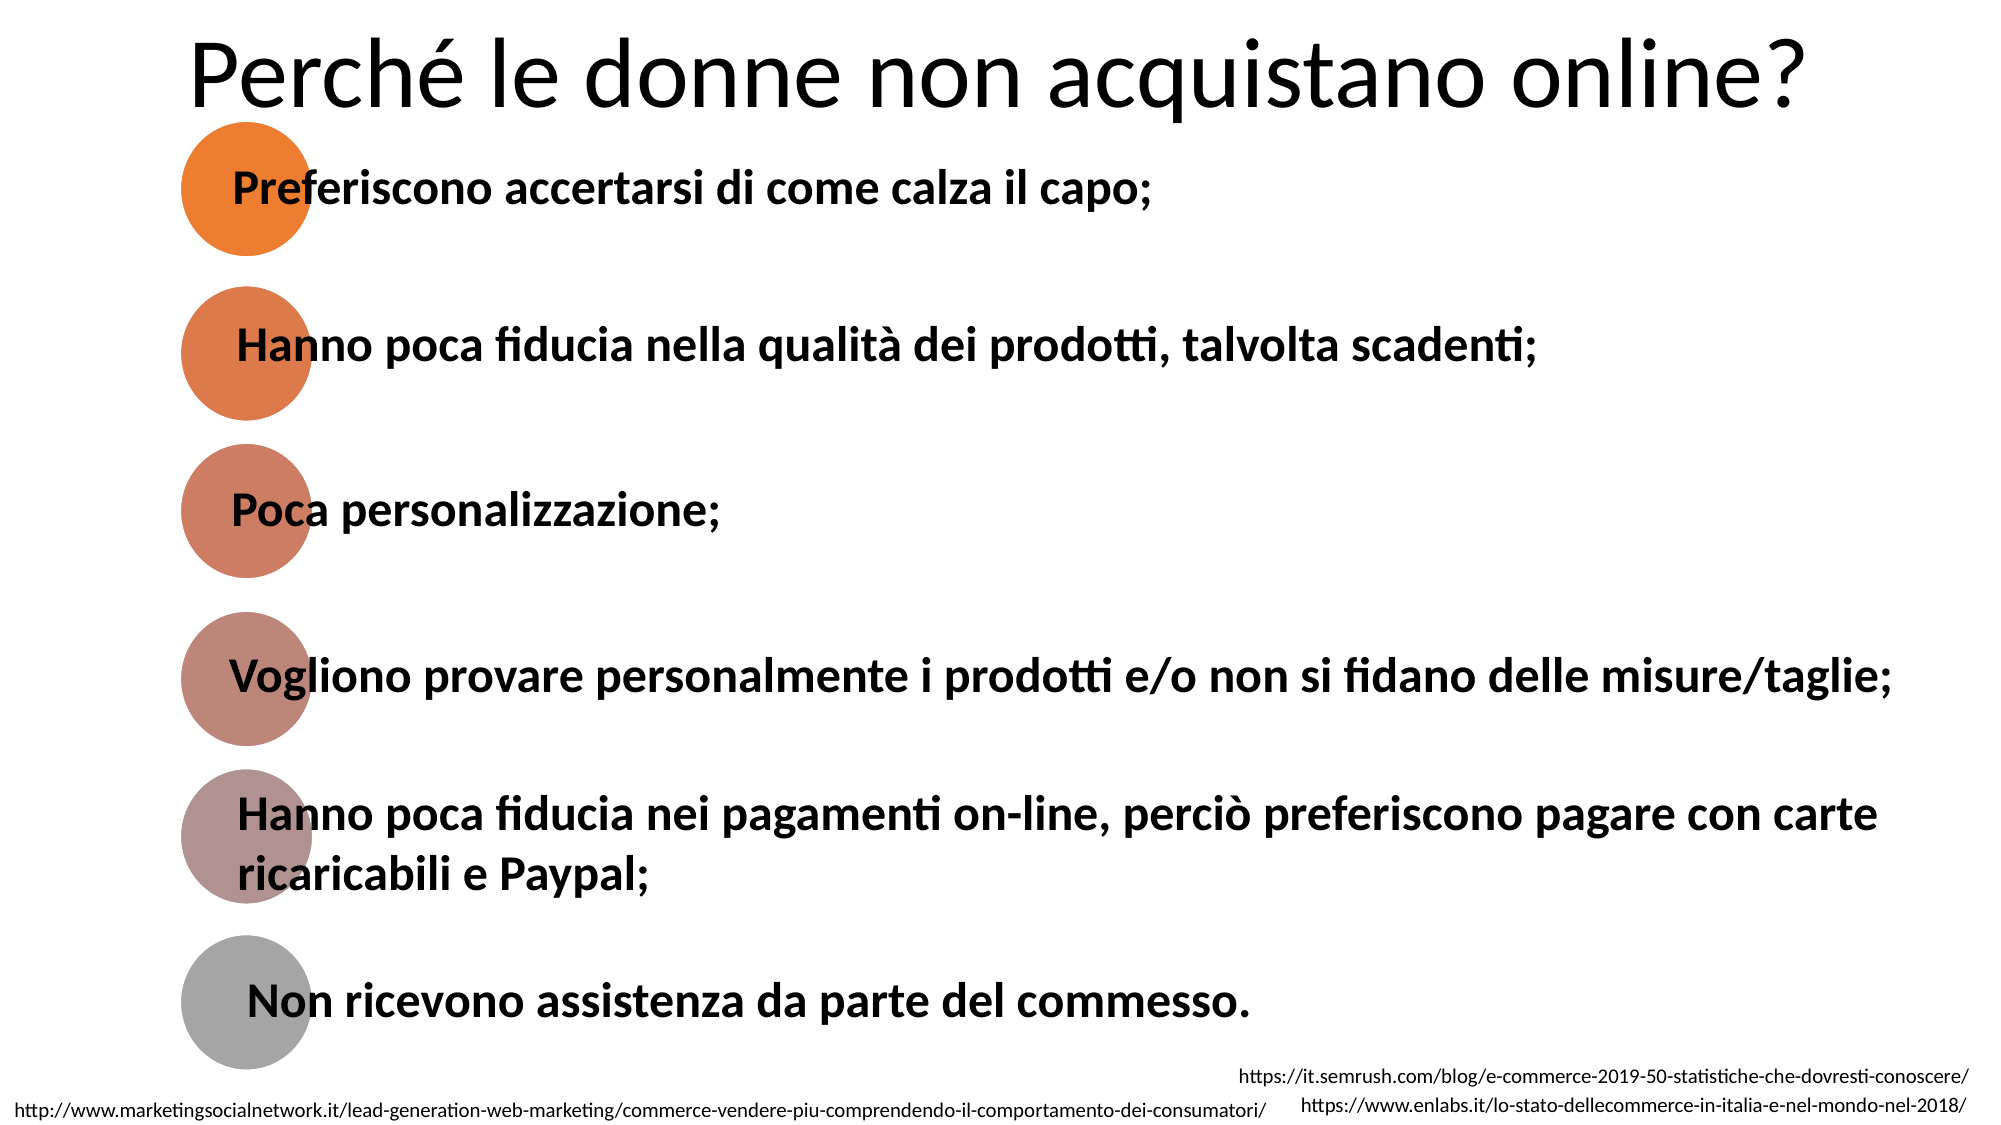

Perché le donne non acquistano online?
Preferiscono accertarsi di come calza il capo;
Hanno poca fiducia nella qualità dei prodotti, talvolta scadenti;
Poca personalizzazione;
Vogliono provare personalmente i prodotti e/o non si fidano delle misure/taglie;
Hanno poca fiducia nei pagamenti on-line, perciò preferiscono pagare con carte ricaricabili e Paypal;
Non ricevono assistenza da parte del commesso.
https://it.semrush.com/blog/e-commerce-2019-50-statistiche-che-dovresti-conoscere/
https://www.enlabs.it/lo-stato-dellecommerce-in-italia-e-nel-mondo-nel-2018/
http://www.marketingsocialnetwork.it/lead-generation-web-marketing/commerce-vendere-piu-comprendendo-il-comportamento-dei-consumatori/